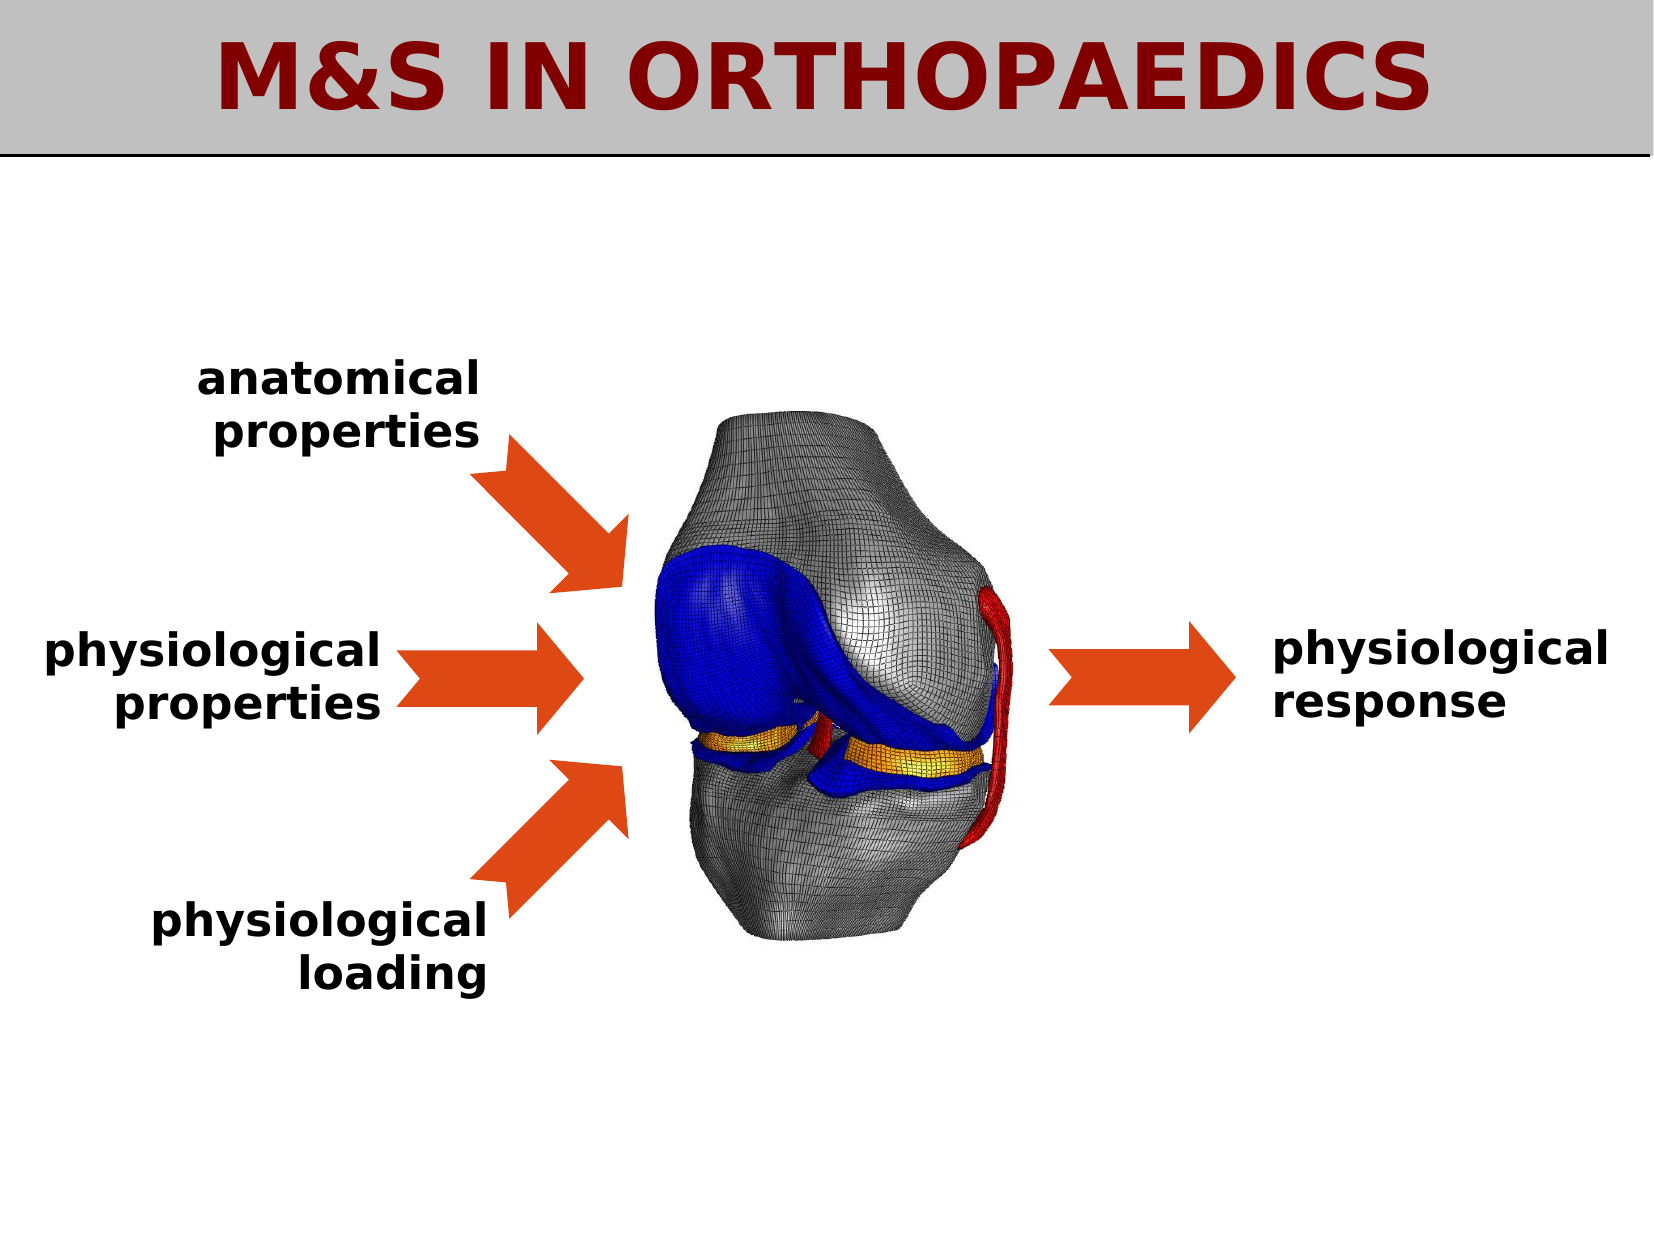

M&S IN ORTHOPAEDICS
anatomical
properties
physiological
response
physiological
properties
physiological
loading